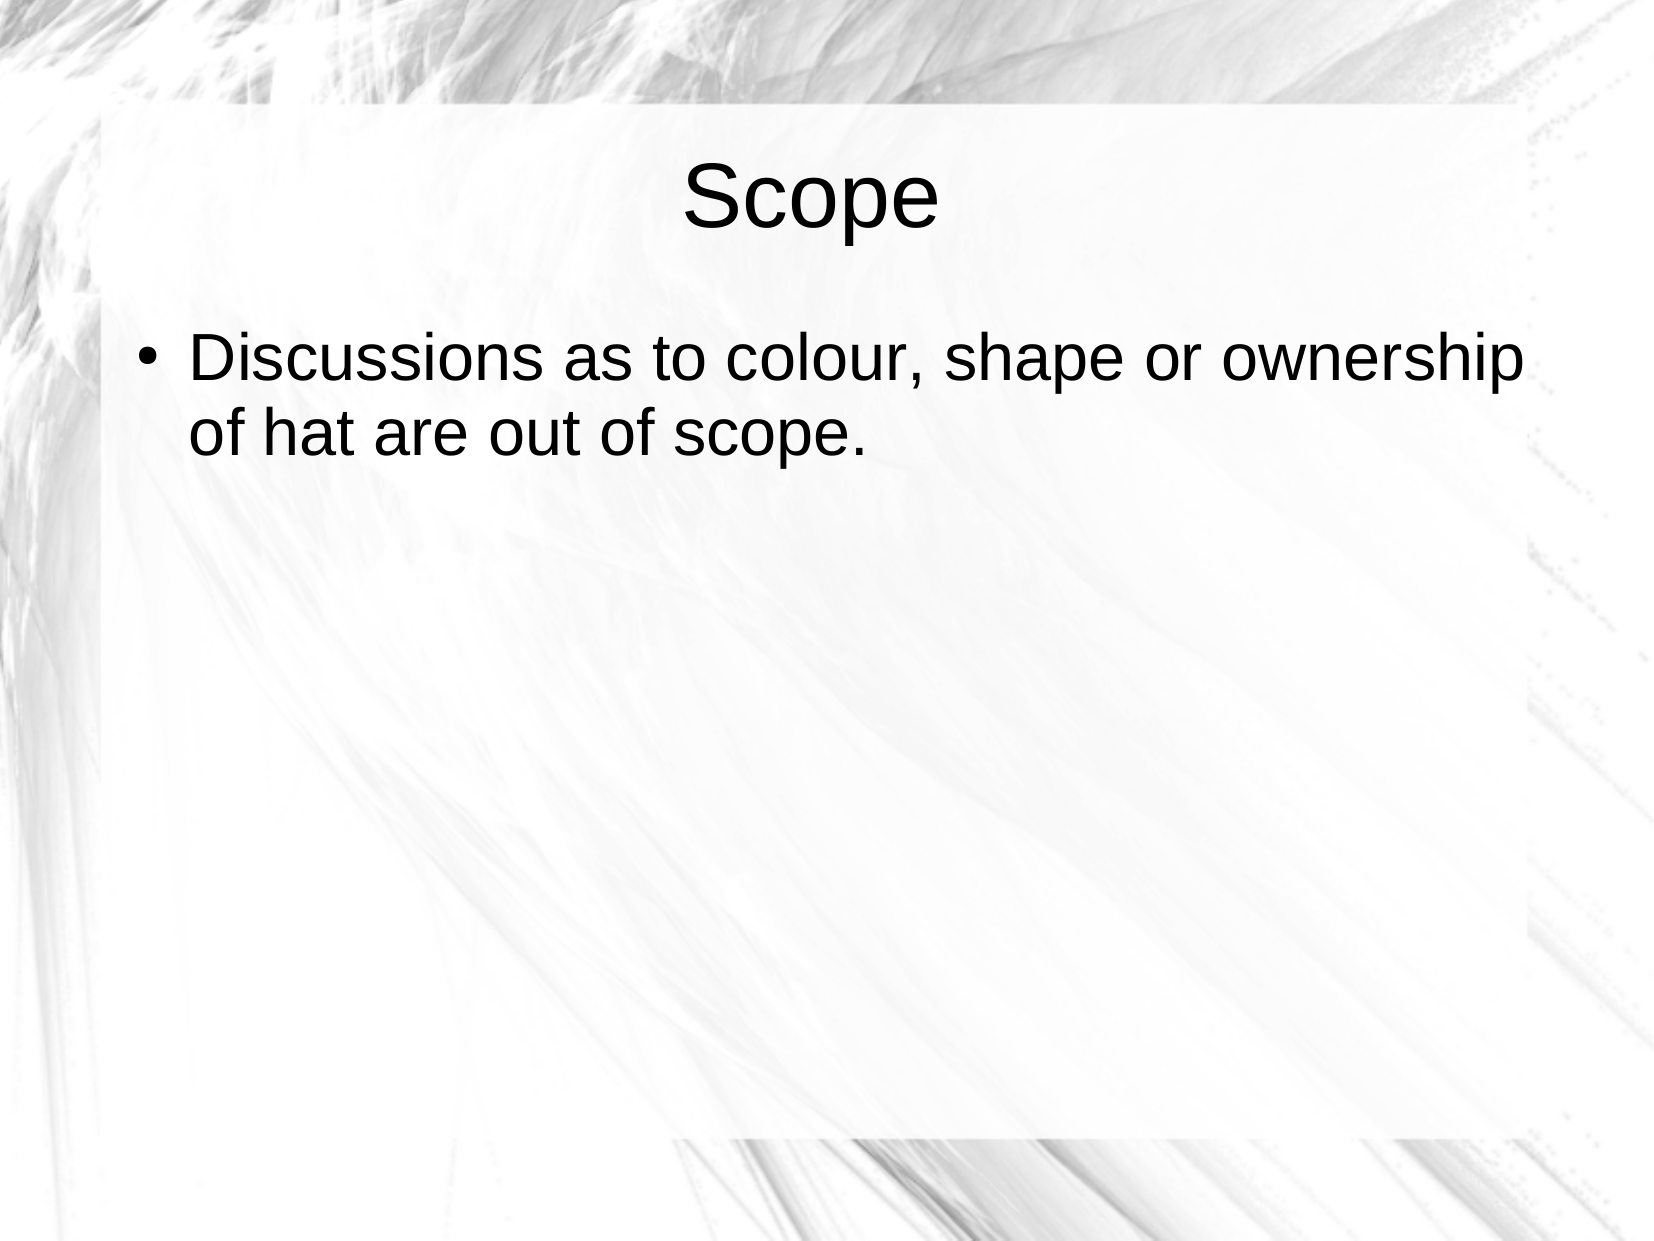

# Scope
Discussions as to colour, shape or ownership of hat are out of scope.